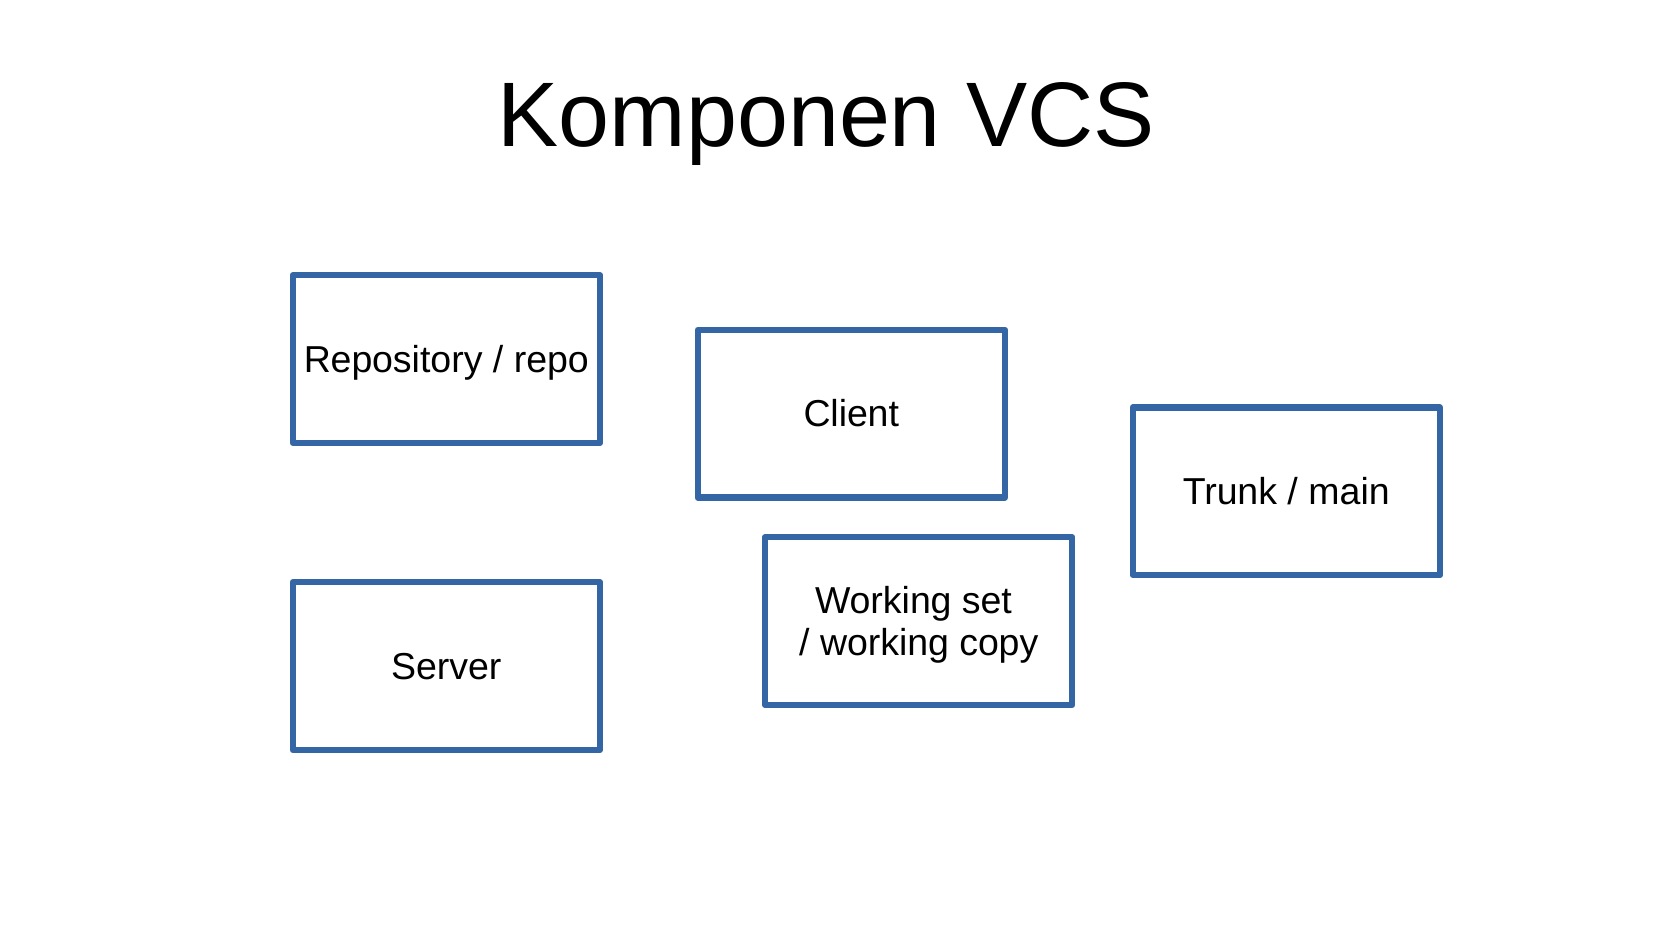

# Komponen VCS
Repository / repo
Client
Trunk / main
Working set
/ working copy
Server